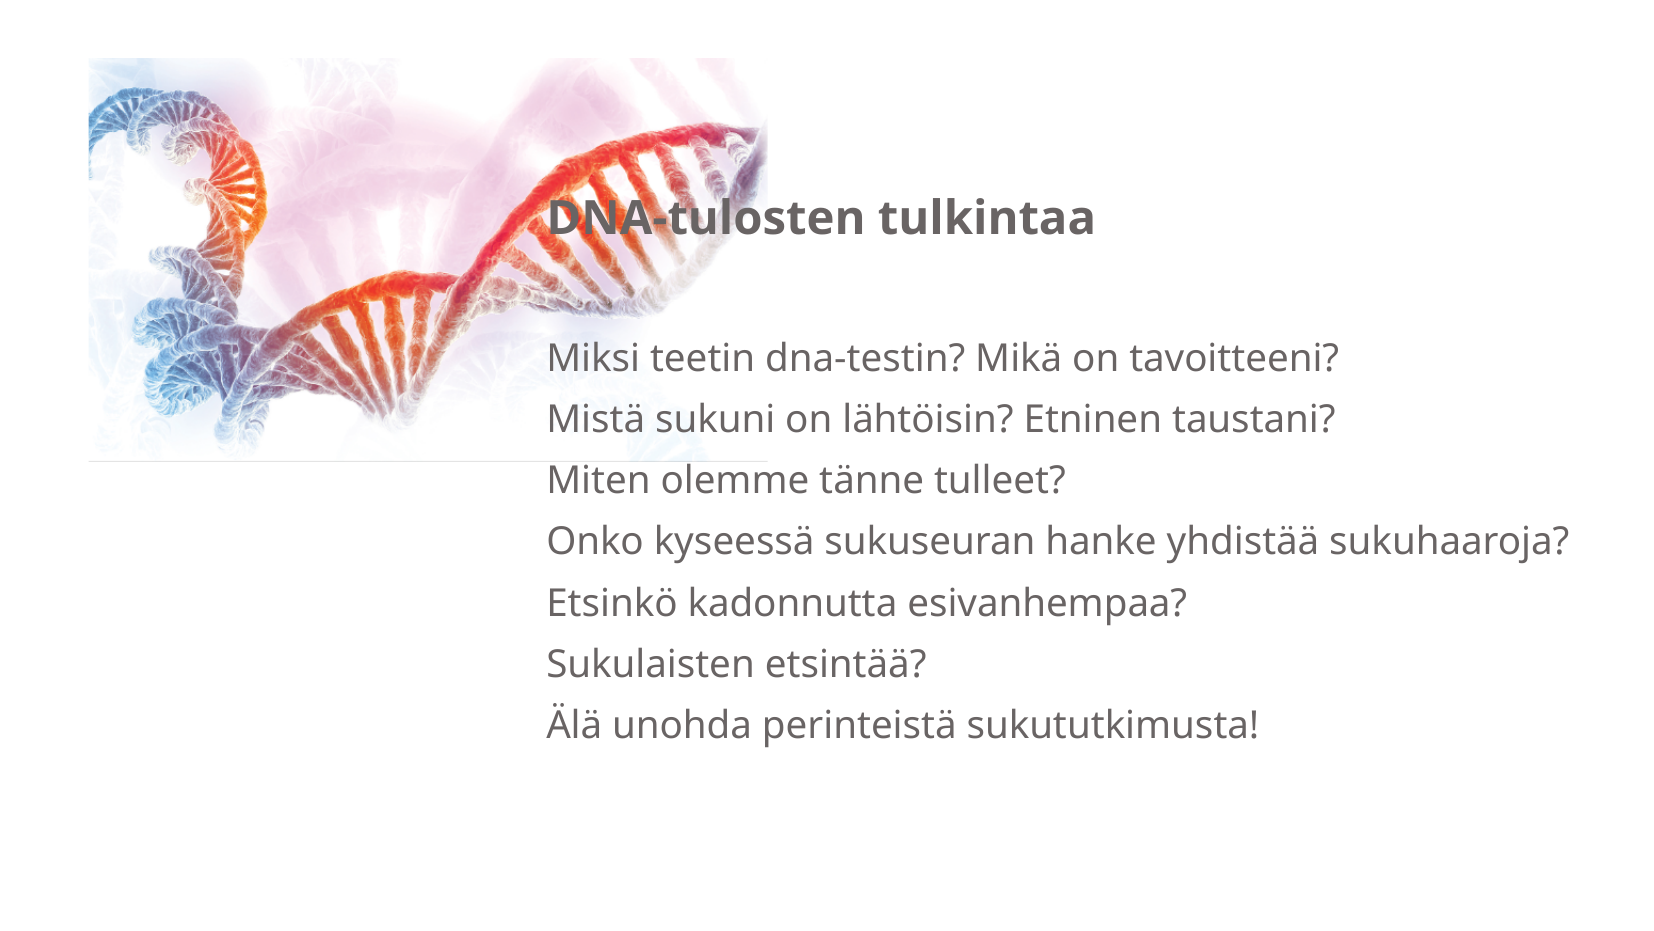

DNA-tulosten tulkintaa
Miksi teetin dna-testin? Mikä on tavoitteeni?
Mistä sukuni on lähtöisin? Etninen taustani?
Miten olemme tänne tulleet?
Onko kyseessä sukuseuran hanke yhdistää sukuhaaroja?
Etsinkö kadonnutta esivanhempaa?
Sukulaisten etsintää?
Älä unohda perinteistä sukututkimusta!